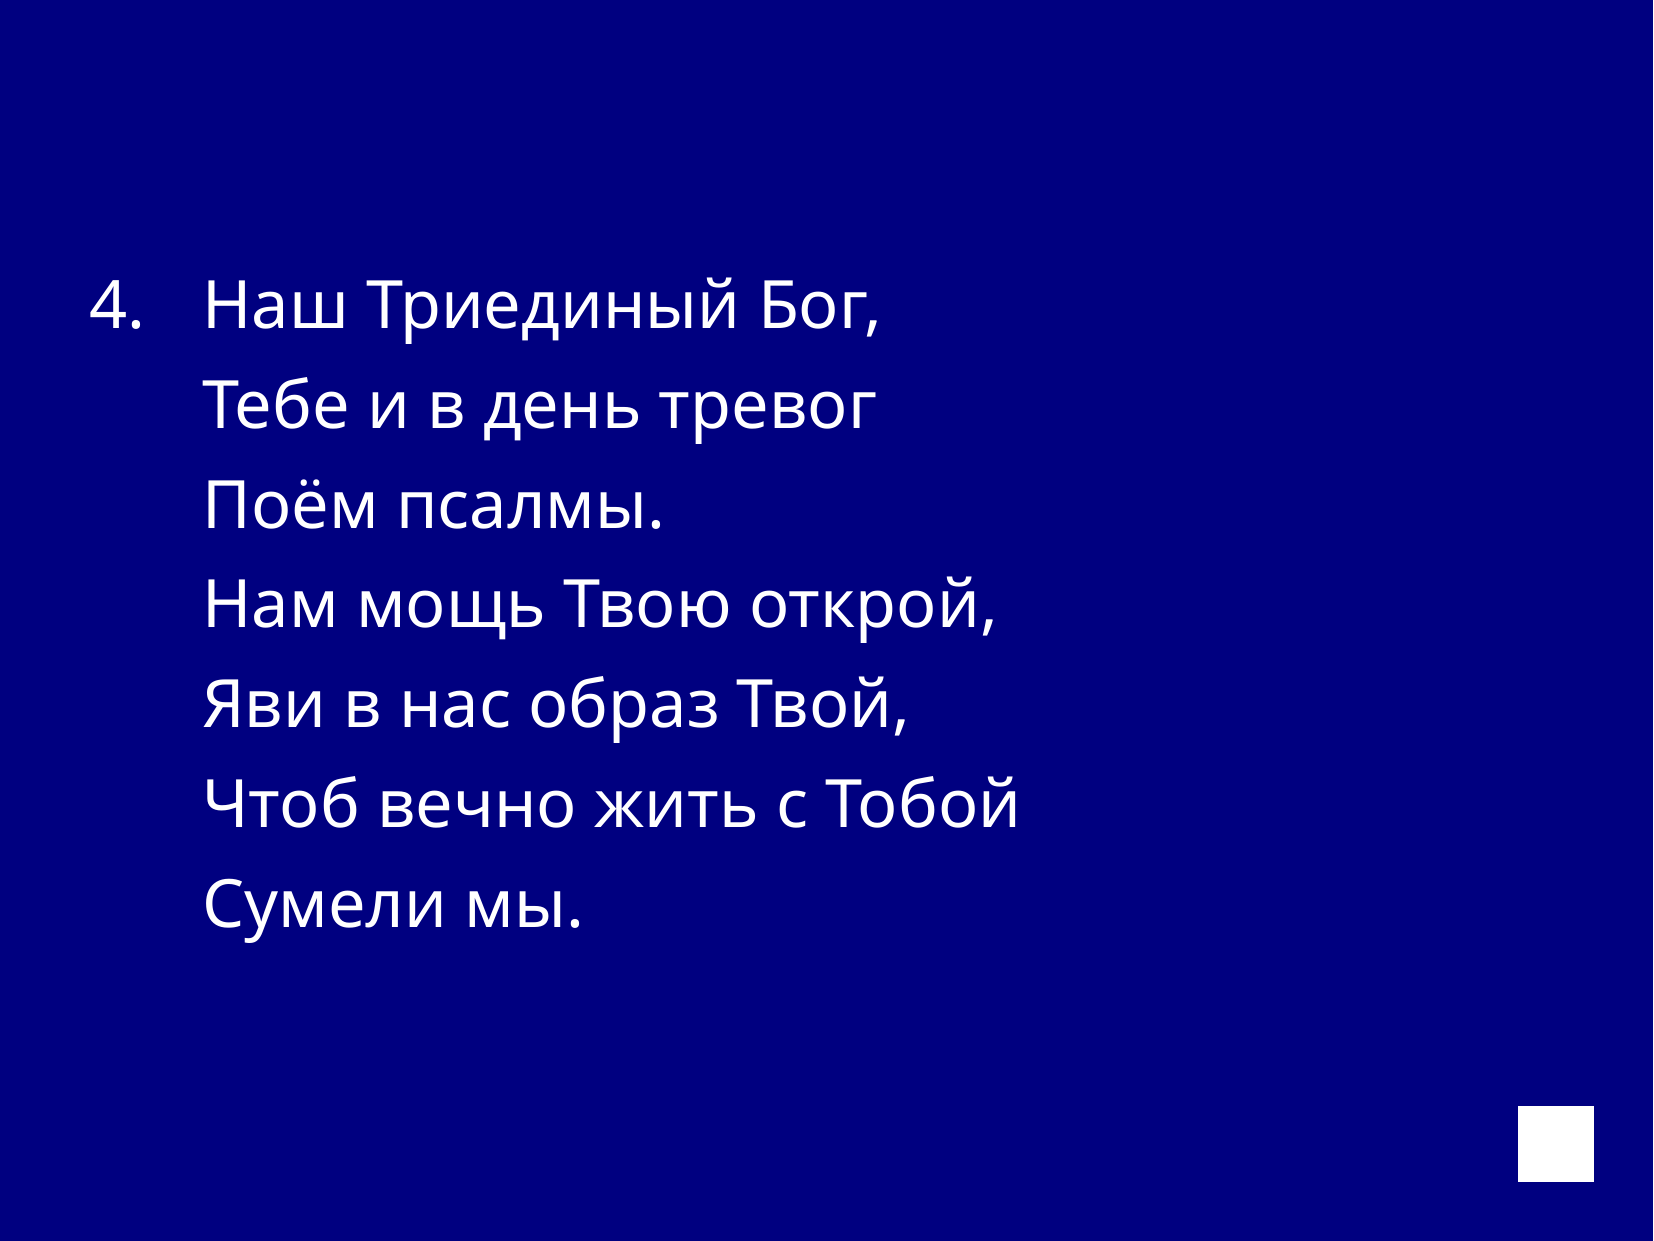

4.	Наш Триединый Бог,
	Тебе и в день тревог
	Поём псалмы.
	Нам мощь Твою открой,
	Яви в нас образ Твой,
	Чтоб вечно жить с Тобой
	Сумели мы.